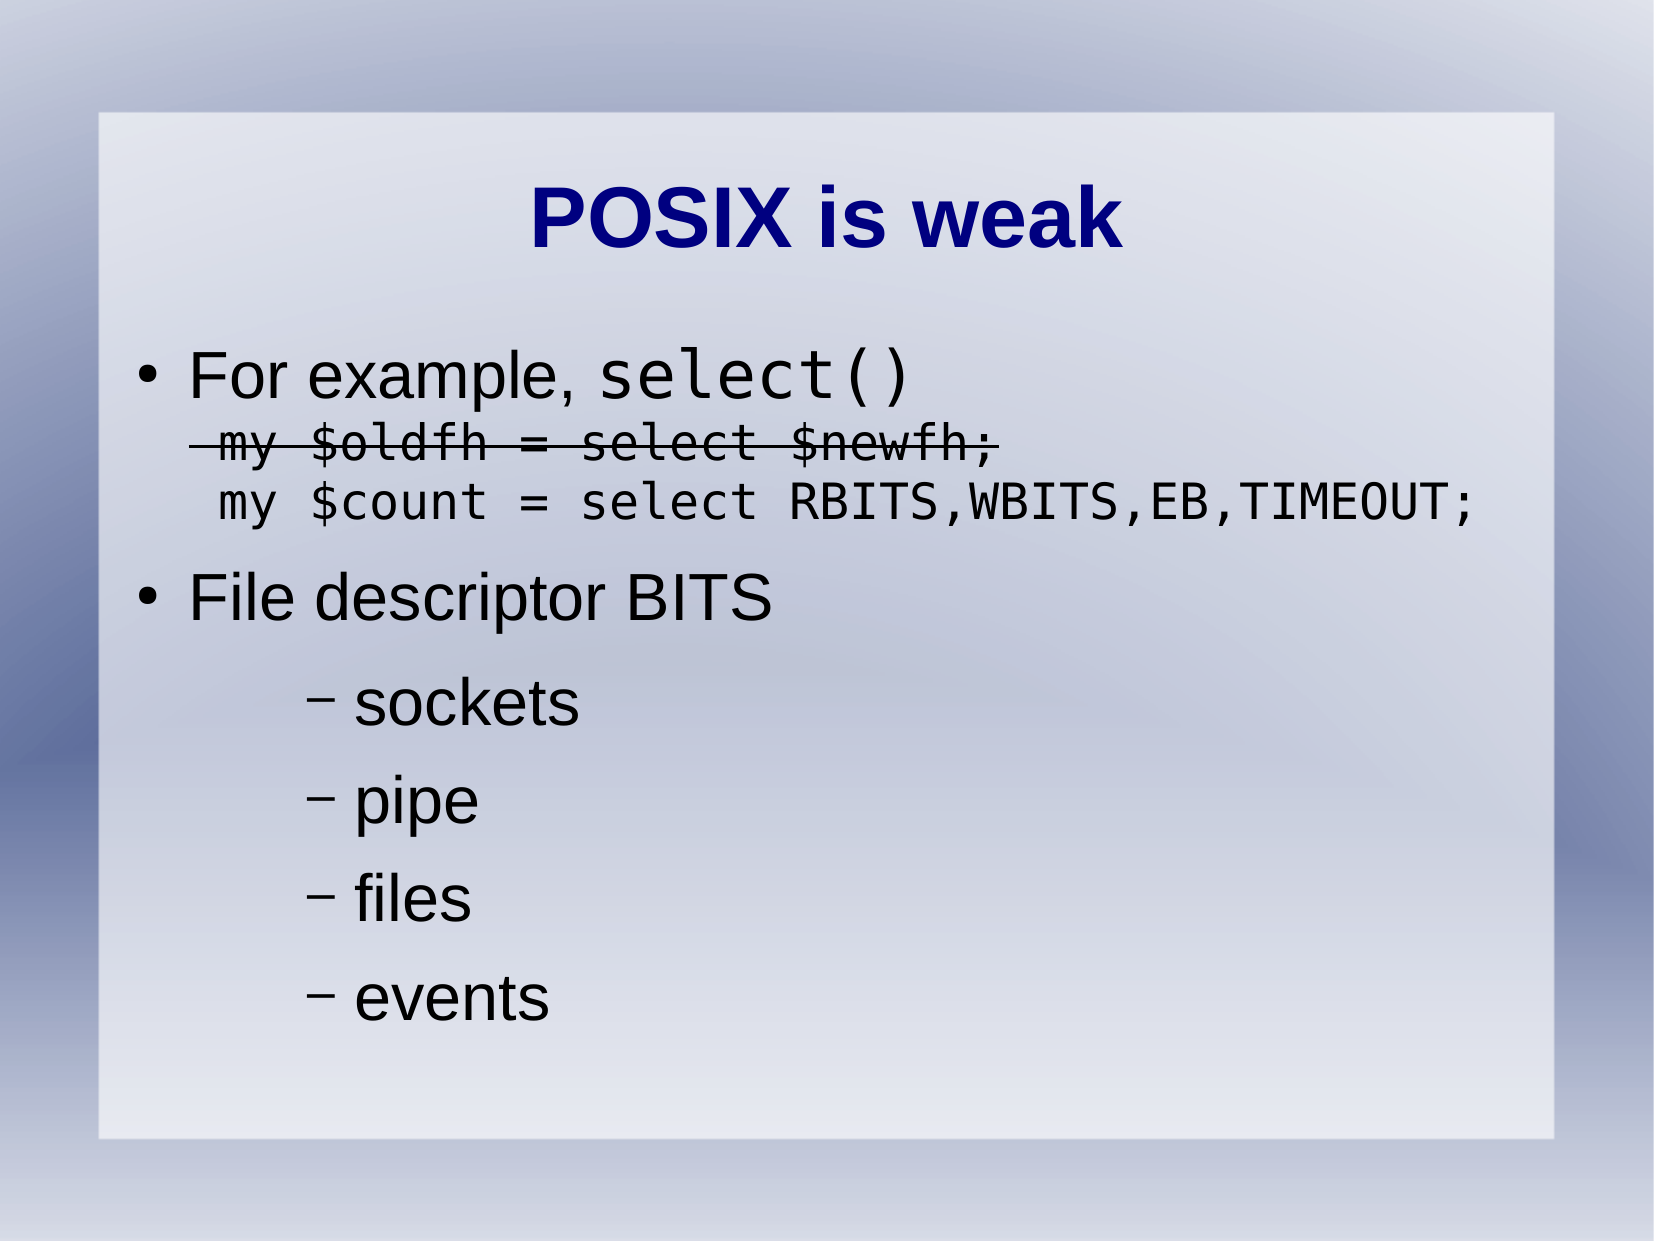

# POSIX is weak
For example, select()
 my $oldfh = select $newfh;
 my $count = select RBITS,WBITS,EB,TIMEOUT;
File descriptor BITS
sockets
pipe
files
events